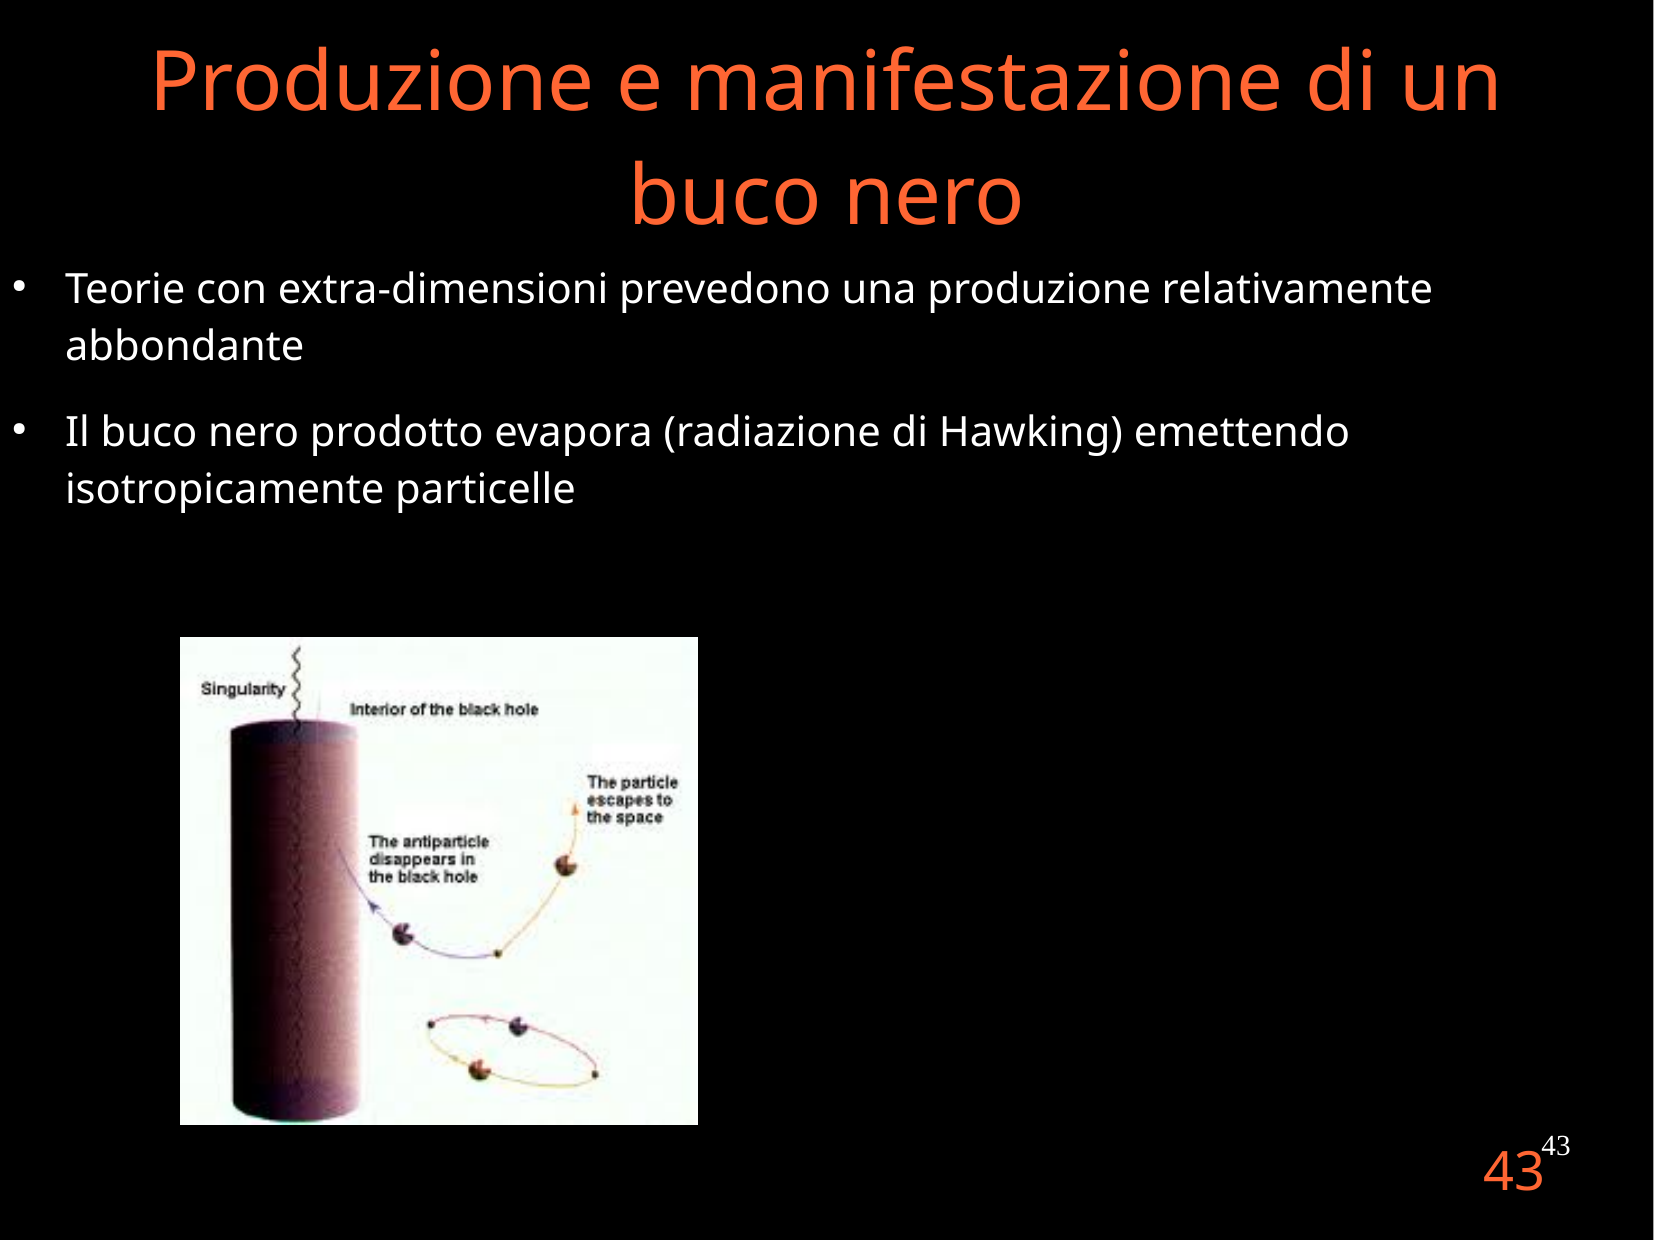

# Produzione e manifestazione di un buco nero
Teorie con extra-dimensioni prevedono una produzione relativamente abbondante
Il buco nero prodotto evapora (radiazione di Hawking) emettendo isotropicamente particelle
43